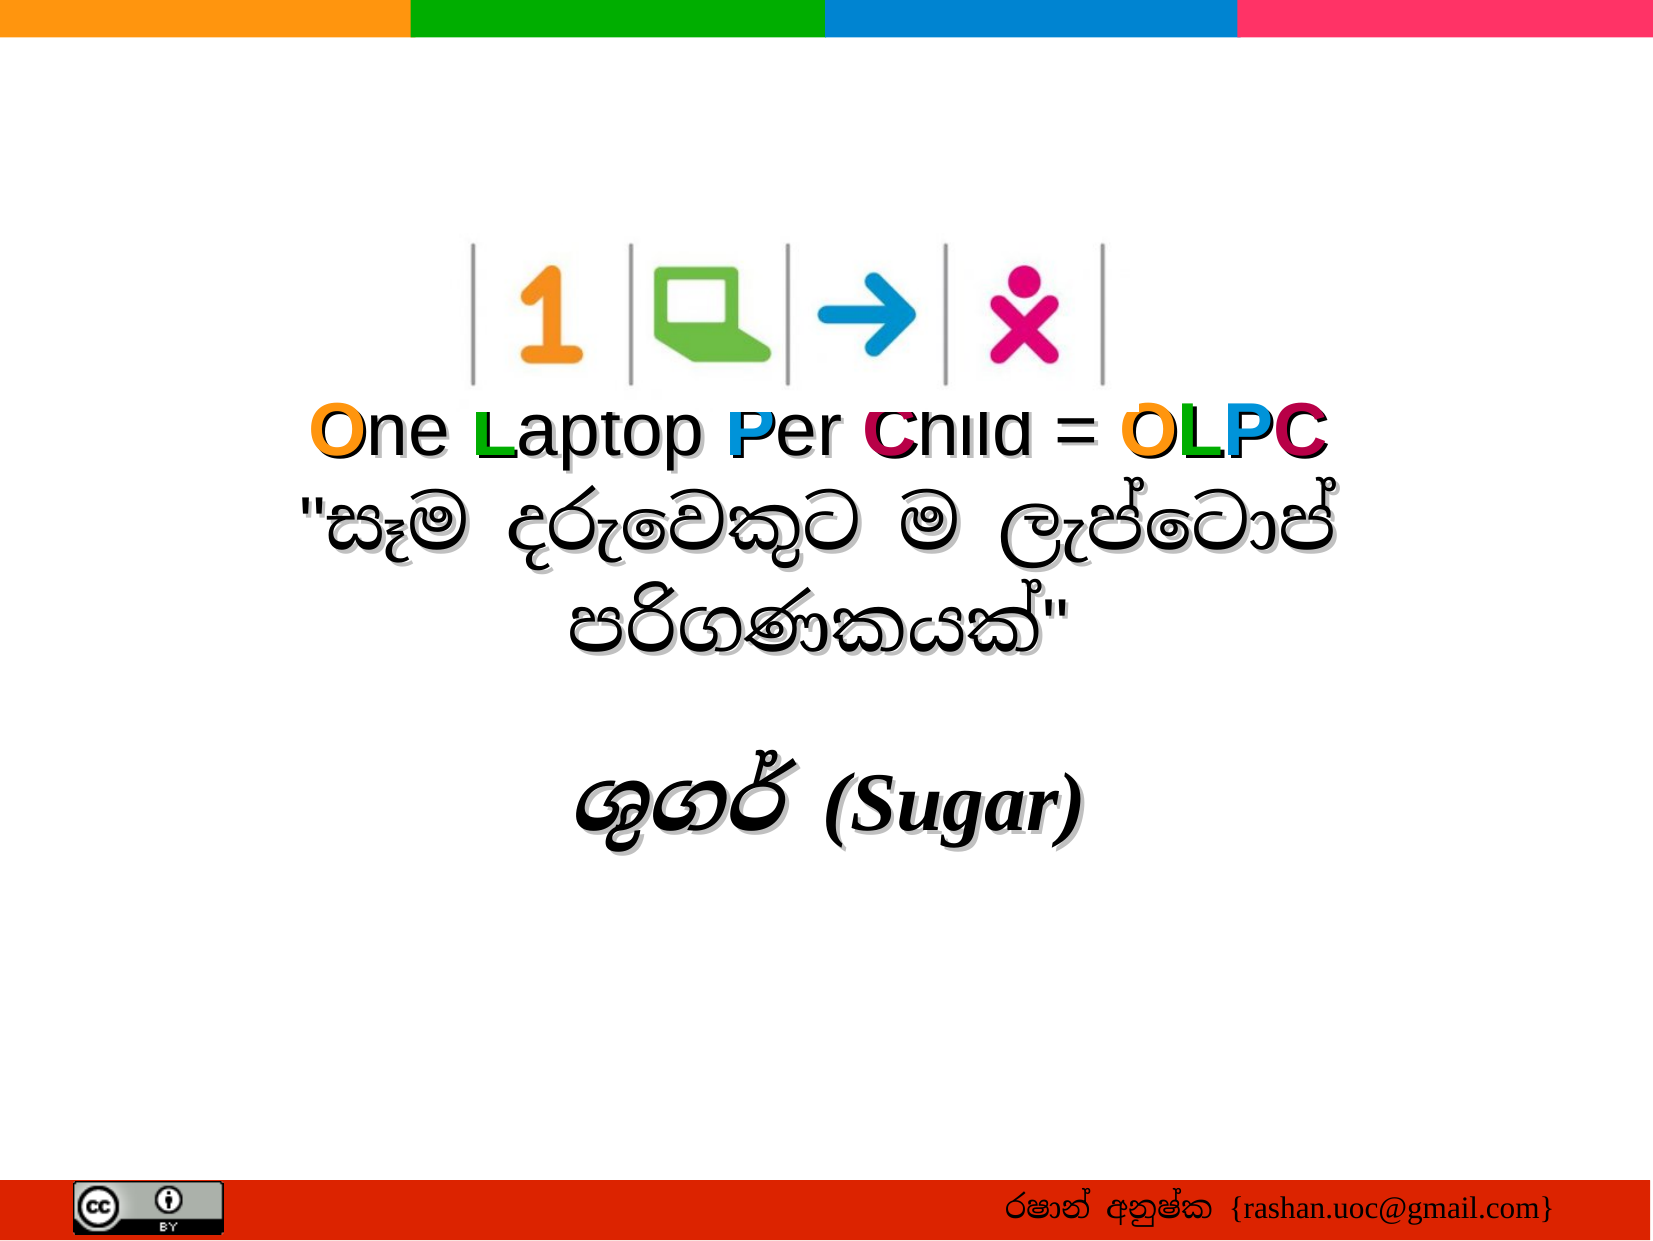

# One Laptop Per Child = OLPC "සෑම දරුවෙකුට ම ලැප්ටොප් පරිගණකයක්"
 ශුගර් (Sugar)